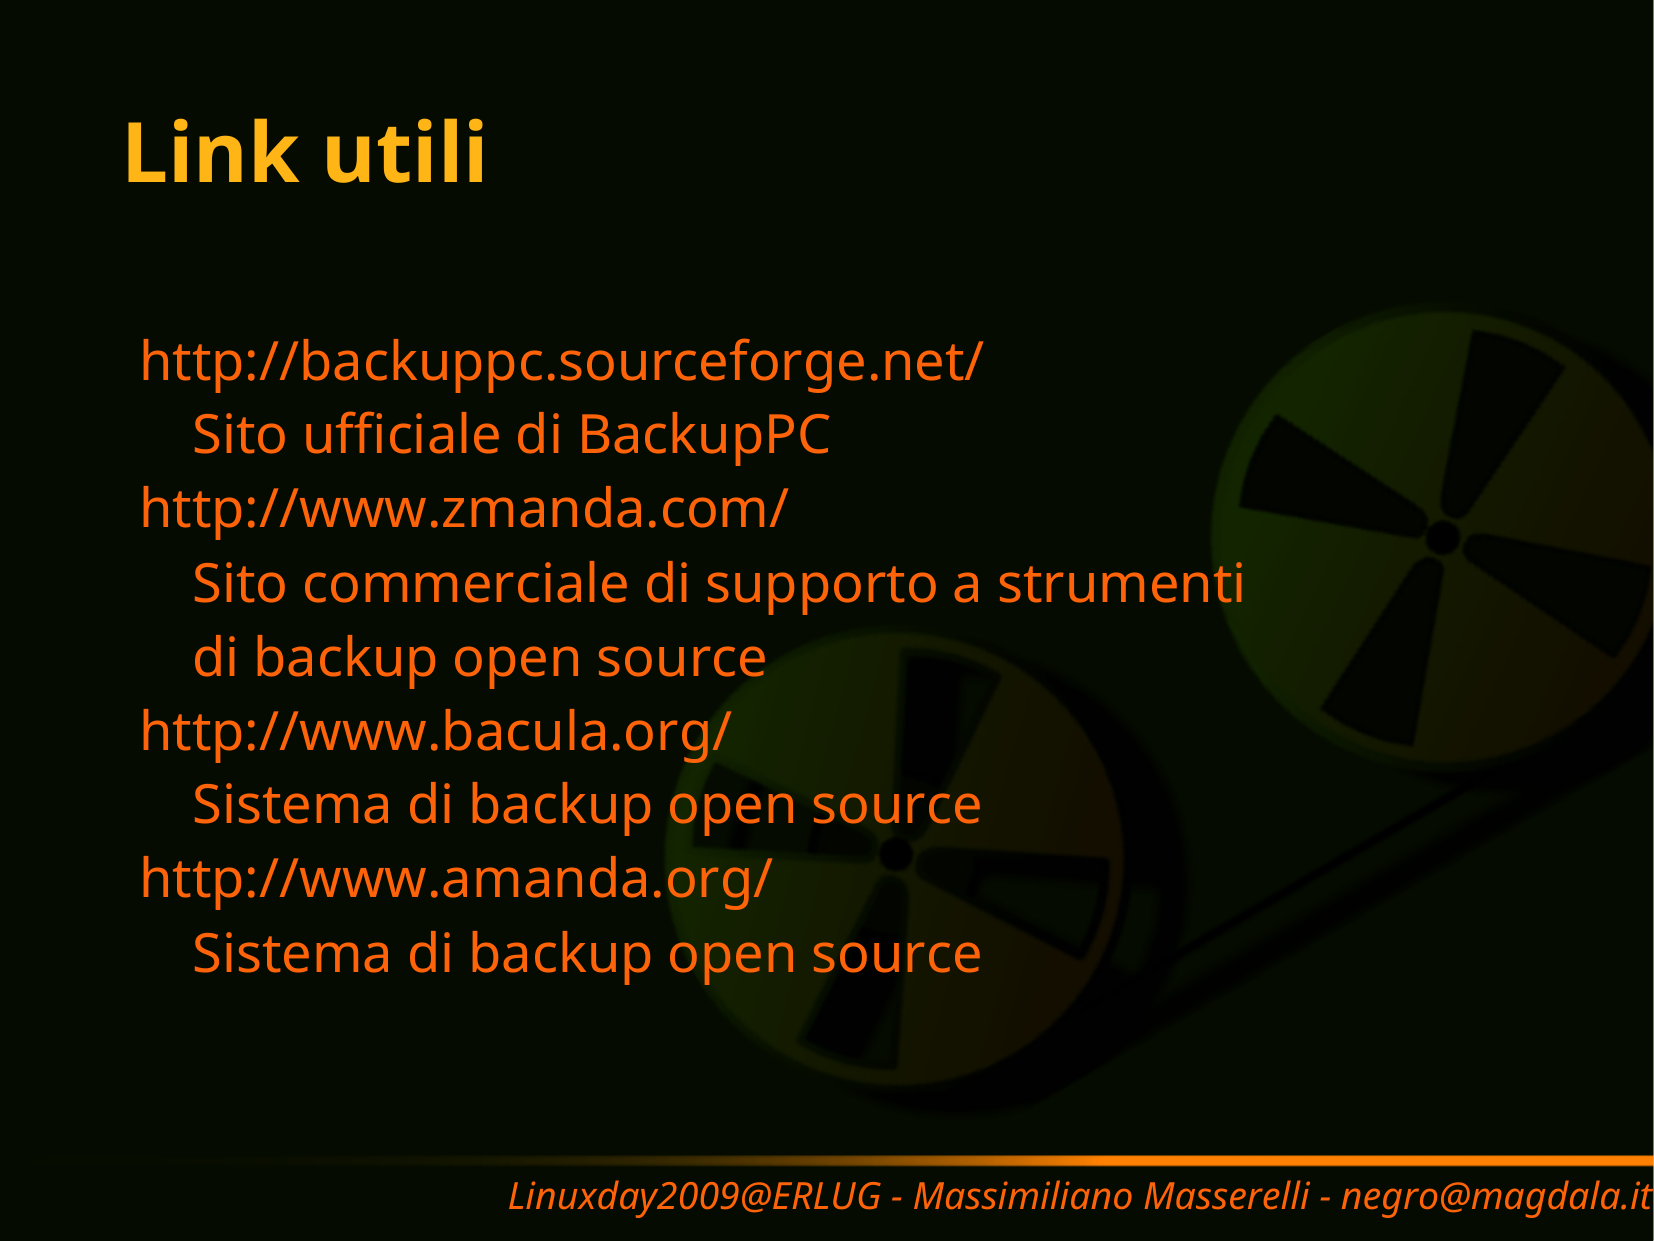

# Link utili
http://backuppc.sourceforge.net/
Sito ufficiale di BackupPC
http://www.zmanda.com/
Sito commerciale di supporto a strumenti
di backup open source
http://www.bacula.org/
Sistema di backup open source
http://www.amanda.org/
Sistema di backup open source